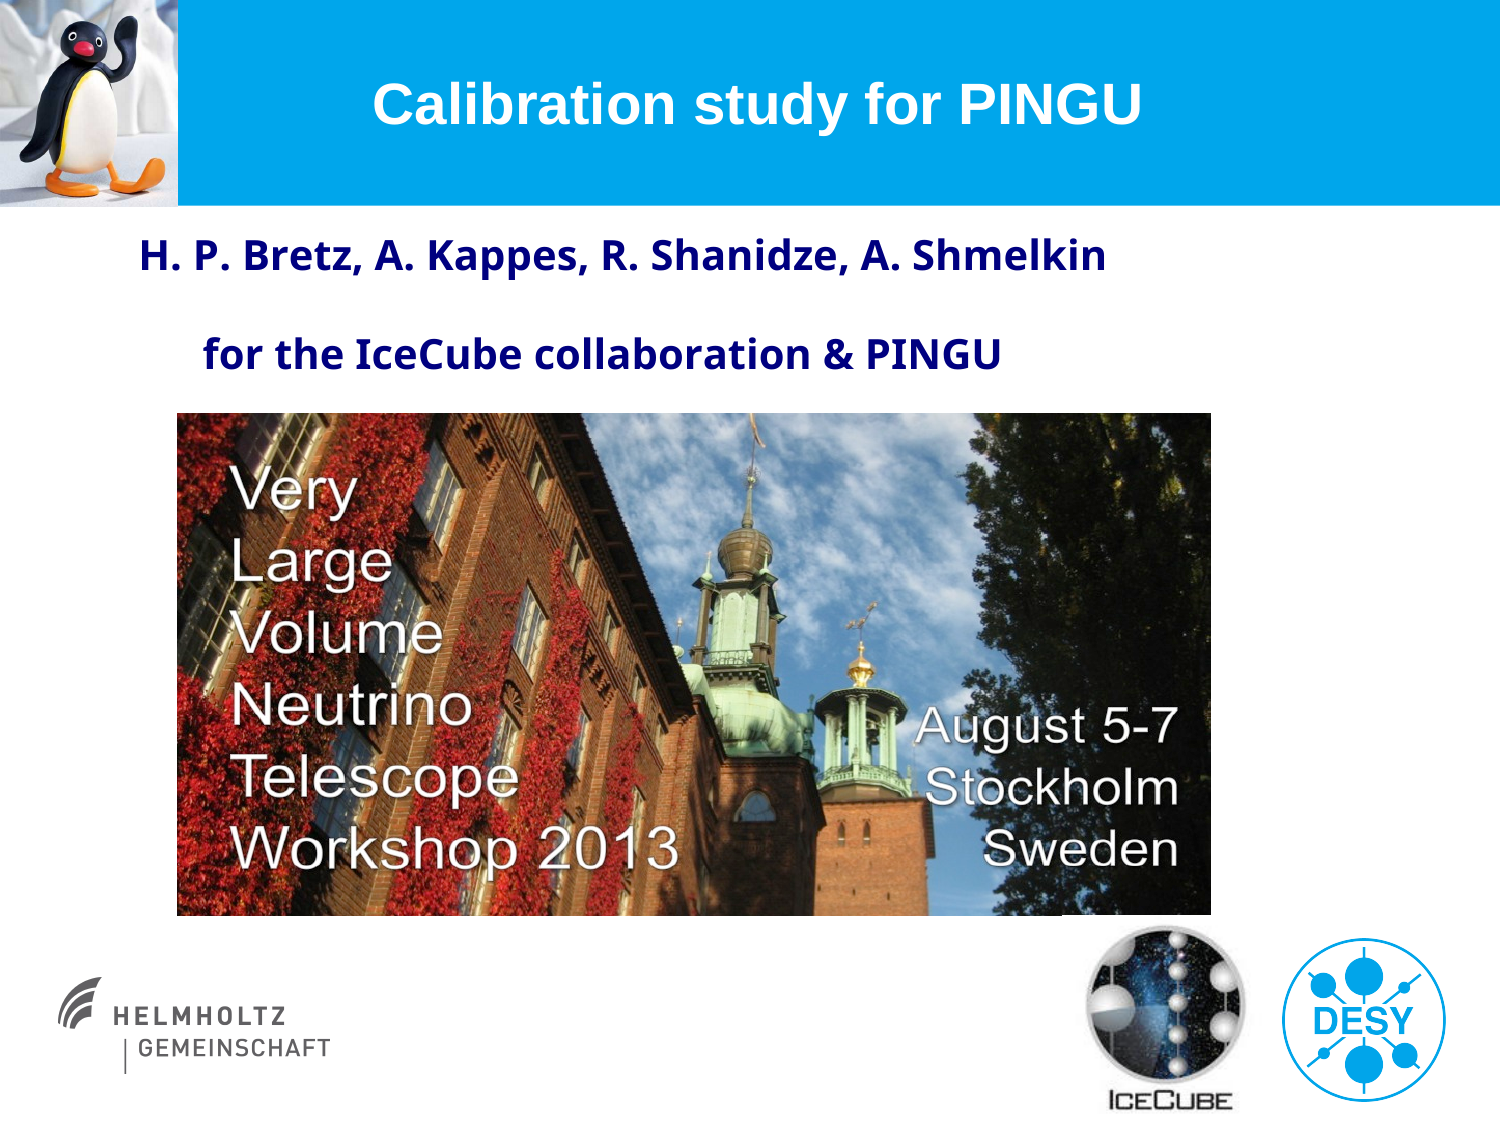

# Calibration study for PINGU
 H. P. Bretz, A. Kappes, R. Shanidze, A. Shmelkin
 for the IceCube collaboration & PINGU